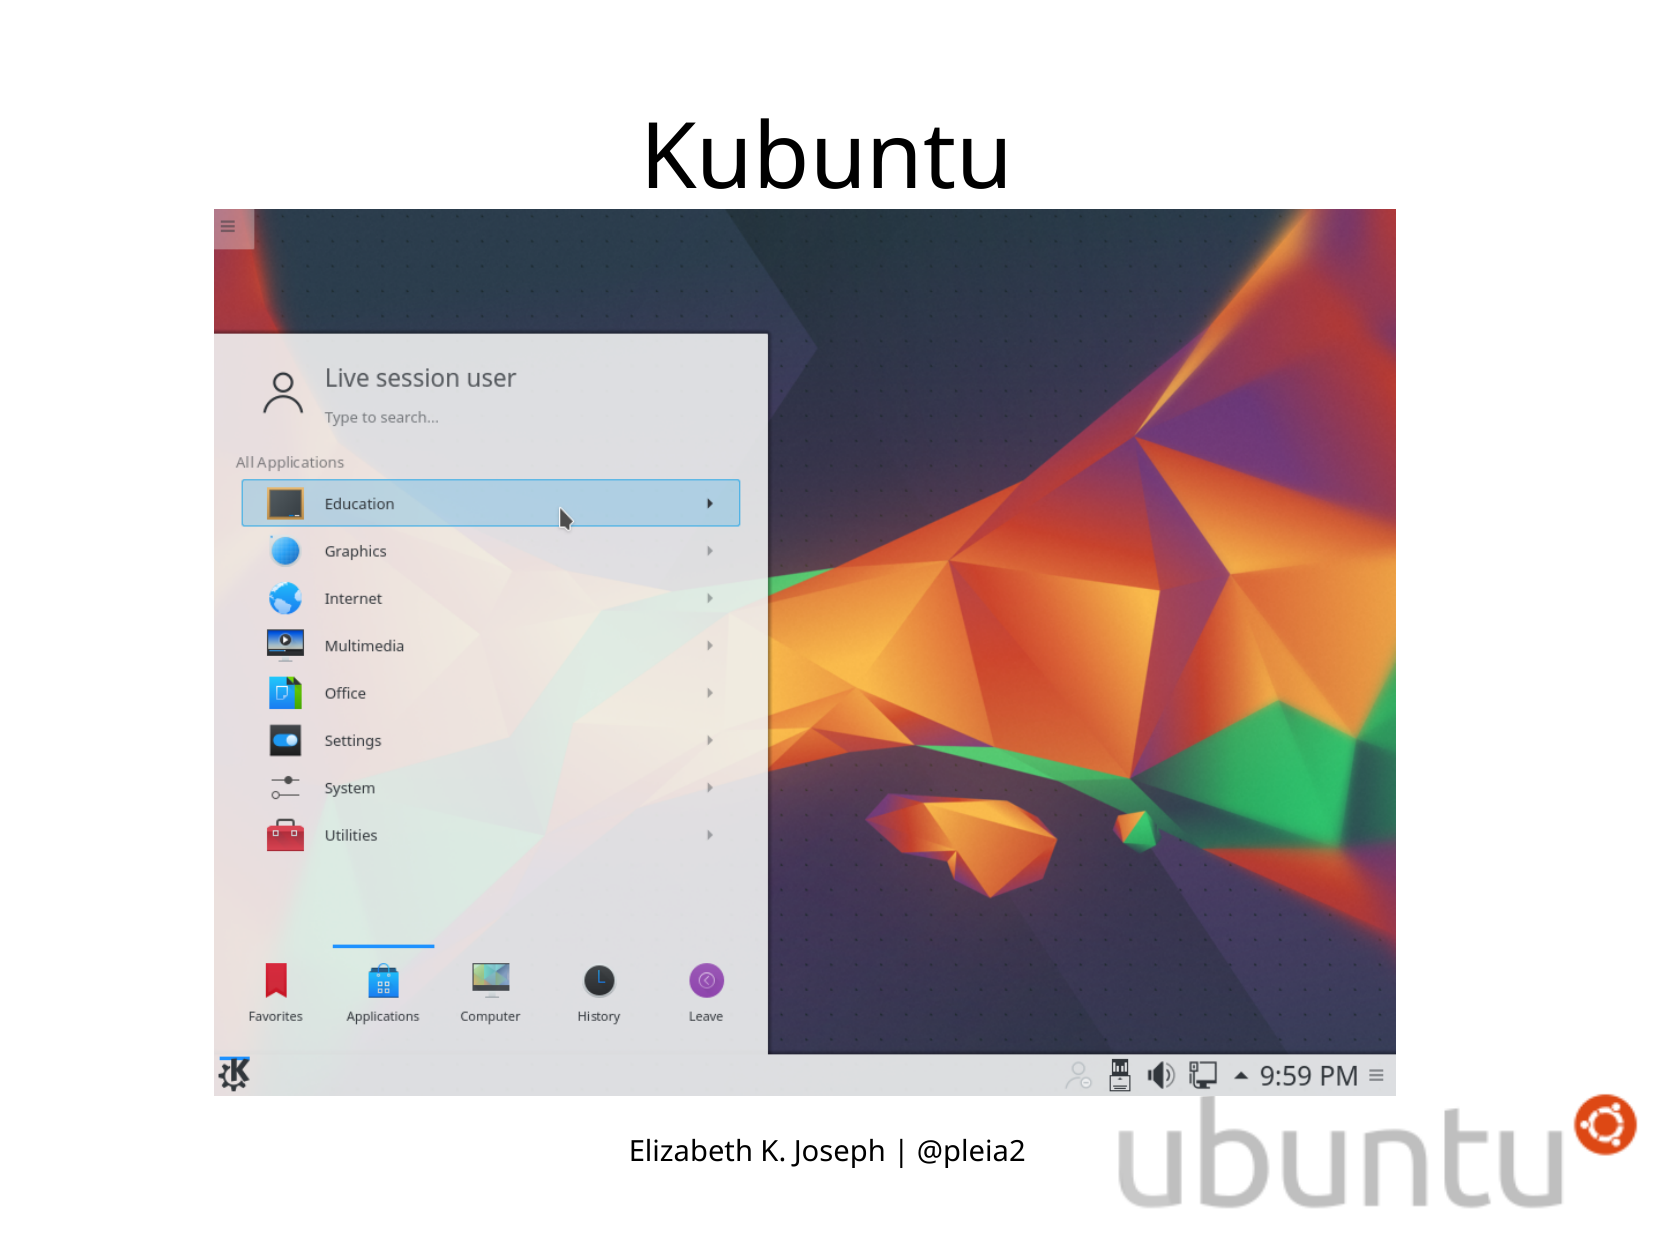

# Kubuntu
Elizabeth K. Joseph | @pleia2